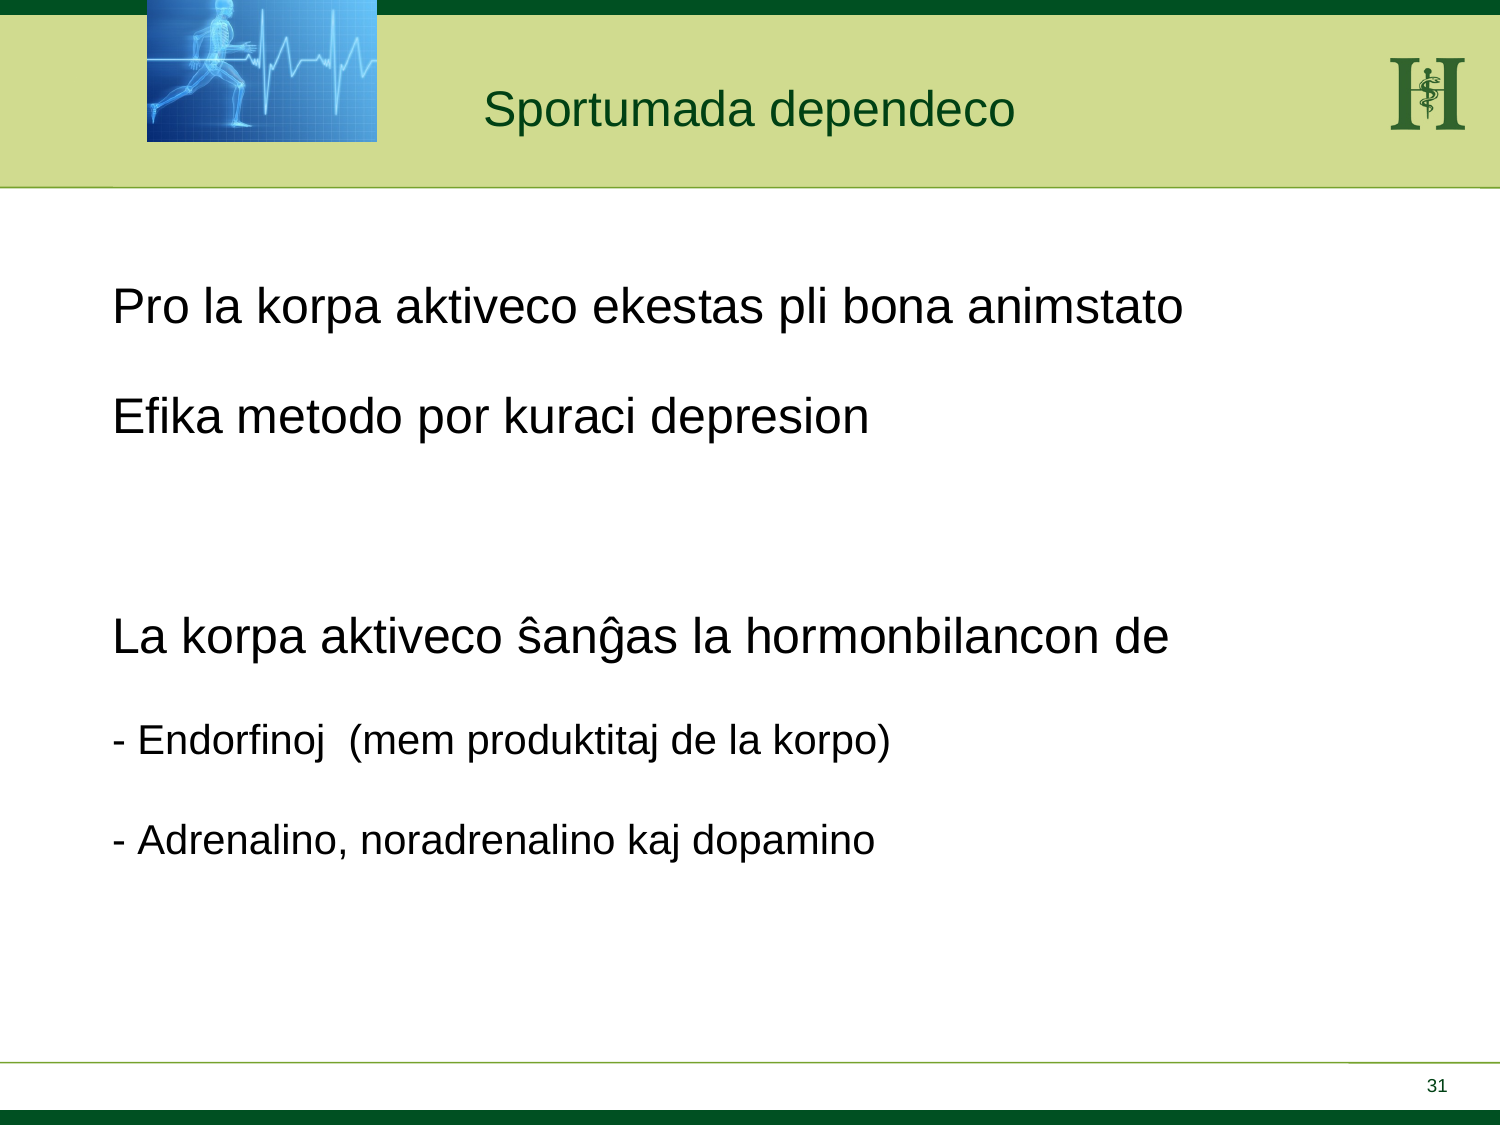

# Sportumada dependeco
Pro la korpa aktiveco ekestas pli bona animstato
Efika metodo por kuraci depresion
La korpa aktiveco ŝanĝas la hormonbilancon de
- Endorfinoj (mem produktitaj de la korpo)
- Adrenalino, noradrenalino kaj dopamino